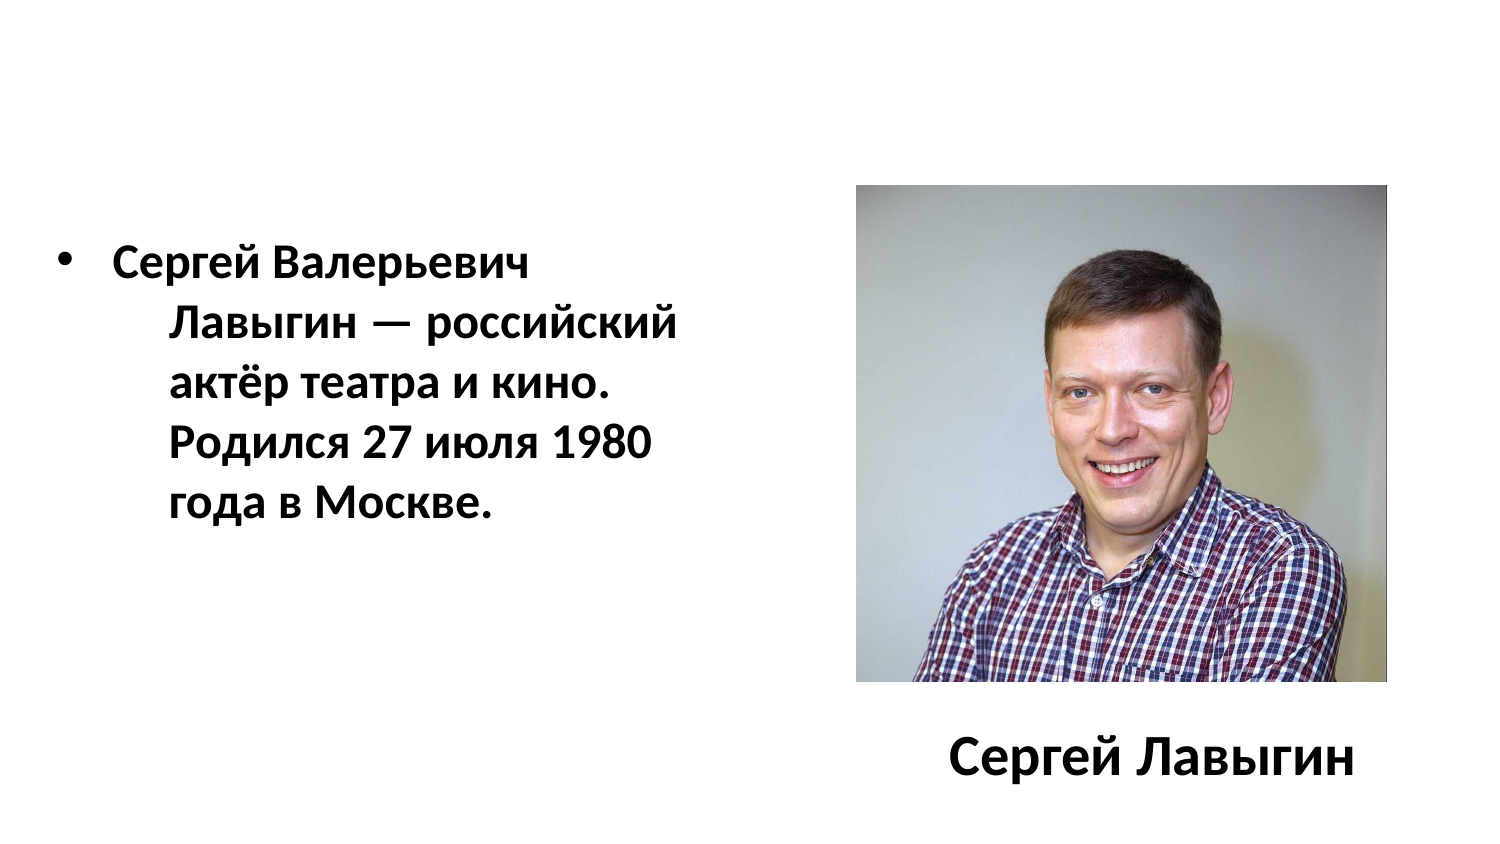

Сергей Валерьевич Лавыгин — российский актёр театра и кино. Родился 27 июля 1980 года в Москве.
# Сергей Лавыгин